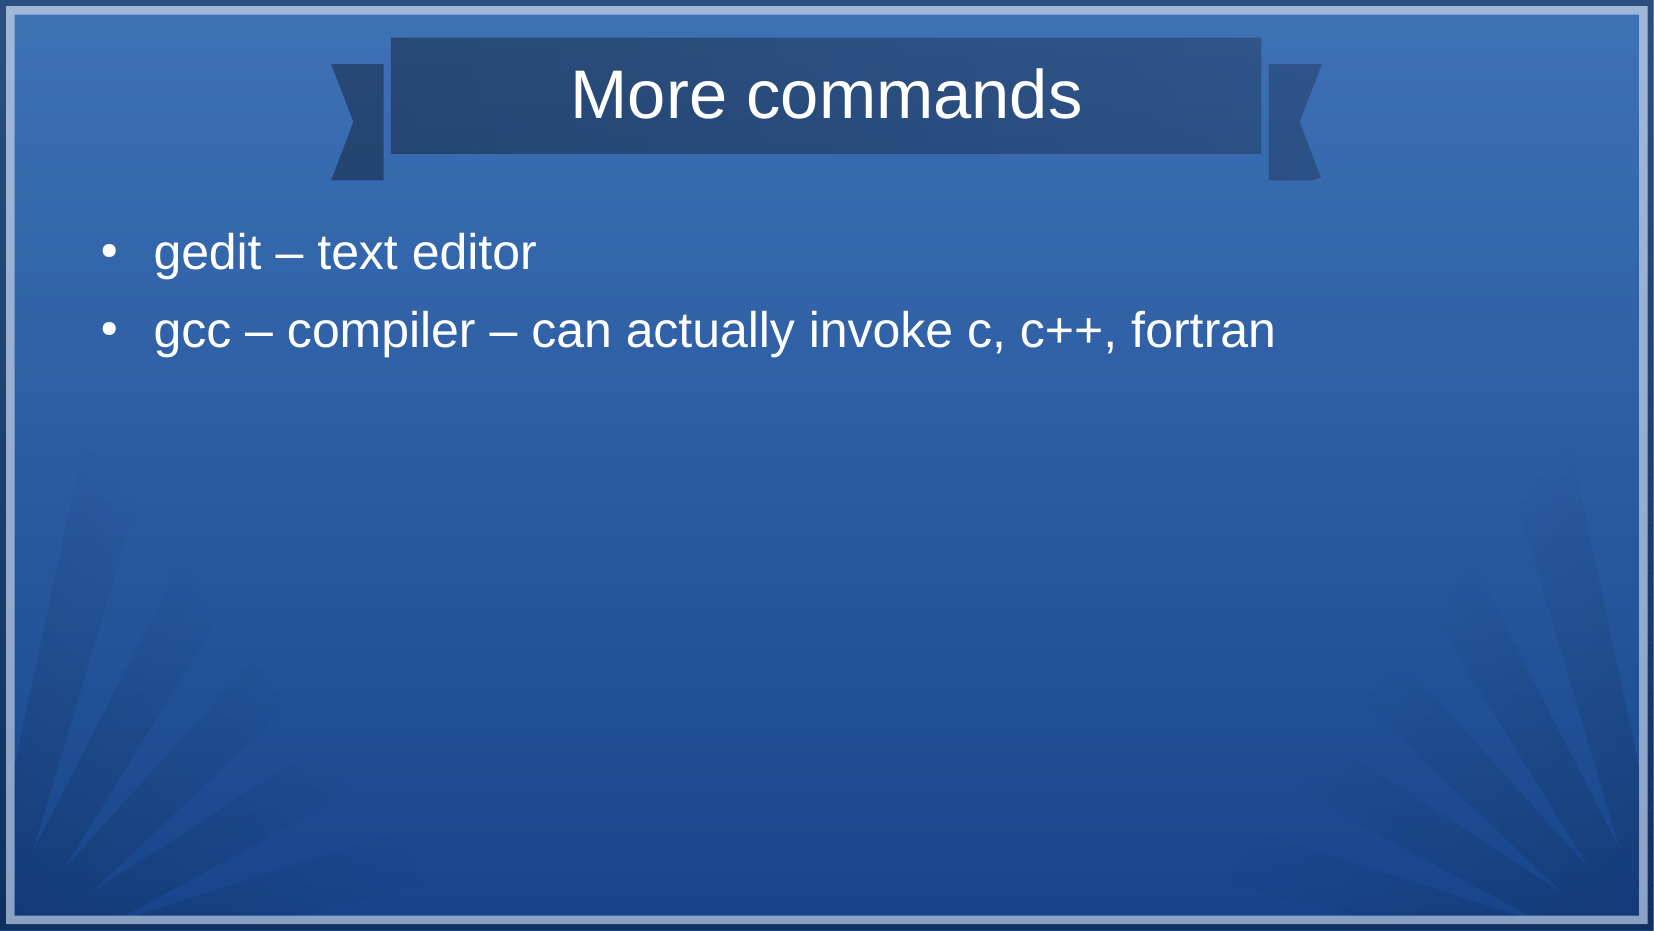

# More commands
gedit – text editor
gcc – compiler – can actually invoke c, c++, fortran